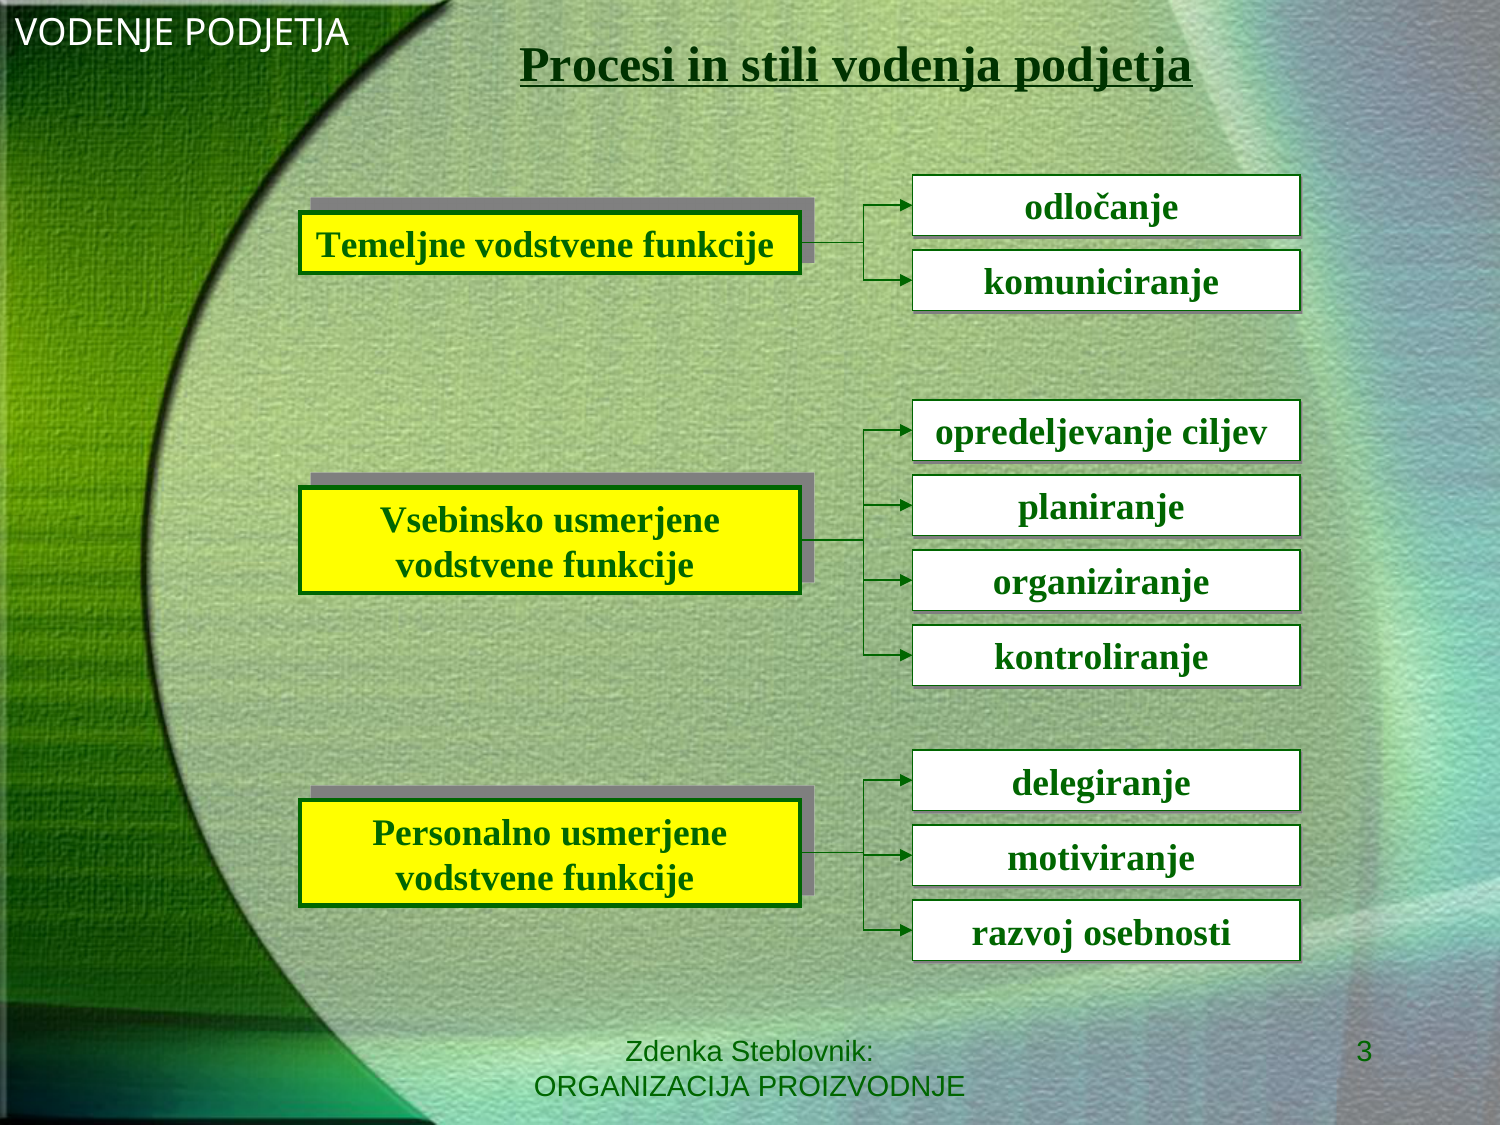

VODENJE PODJETJA
Procesi in stili vodenja podjetja
odločanje
Temeljne vodstvene funkcije
komuniciranje
opredeljevanje ciljev
planiranje
Vsebinsko usmerjene vodstvene funkcije
organiziranje
kontroliranje
delegiranje
Personalno usmerjene vodstvene funkcije
motiviranje
razvoj osebnosti
Zdenka Steblovnik: ORGANIZACIJA PROIZVODNJE